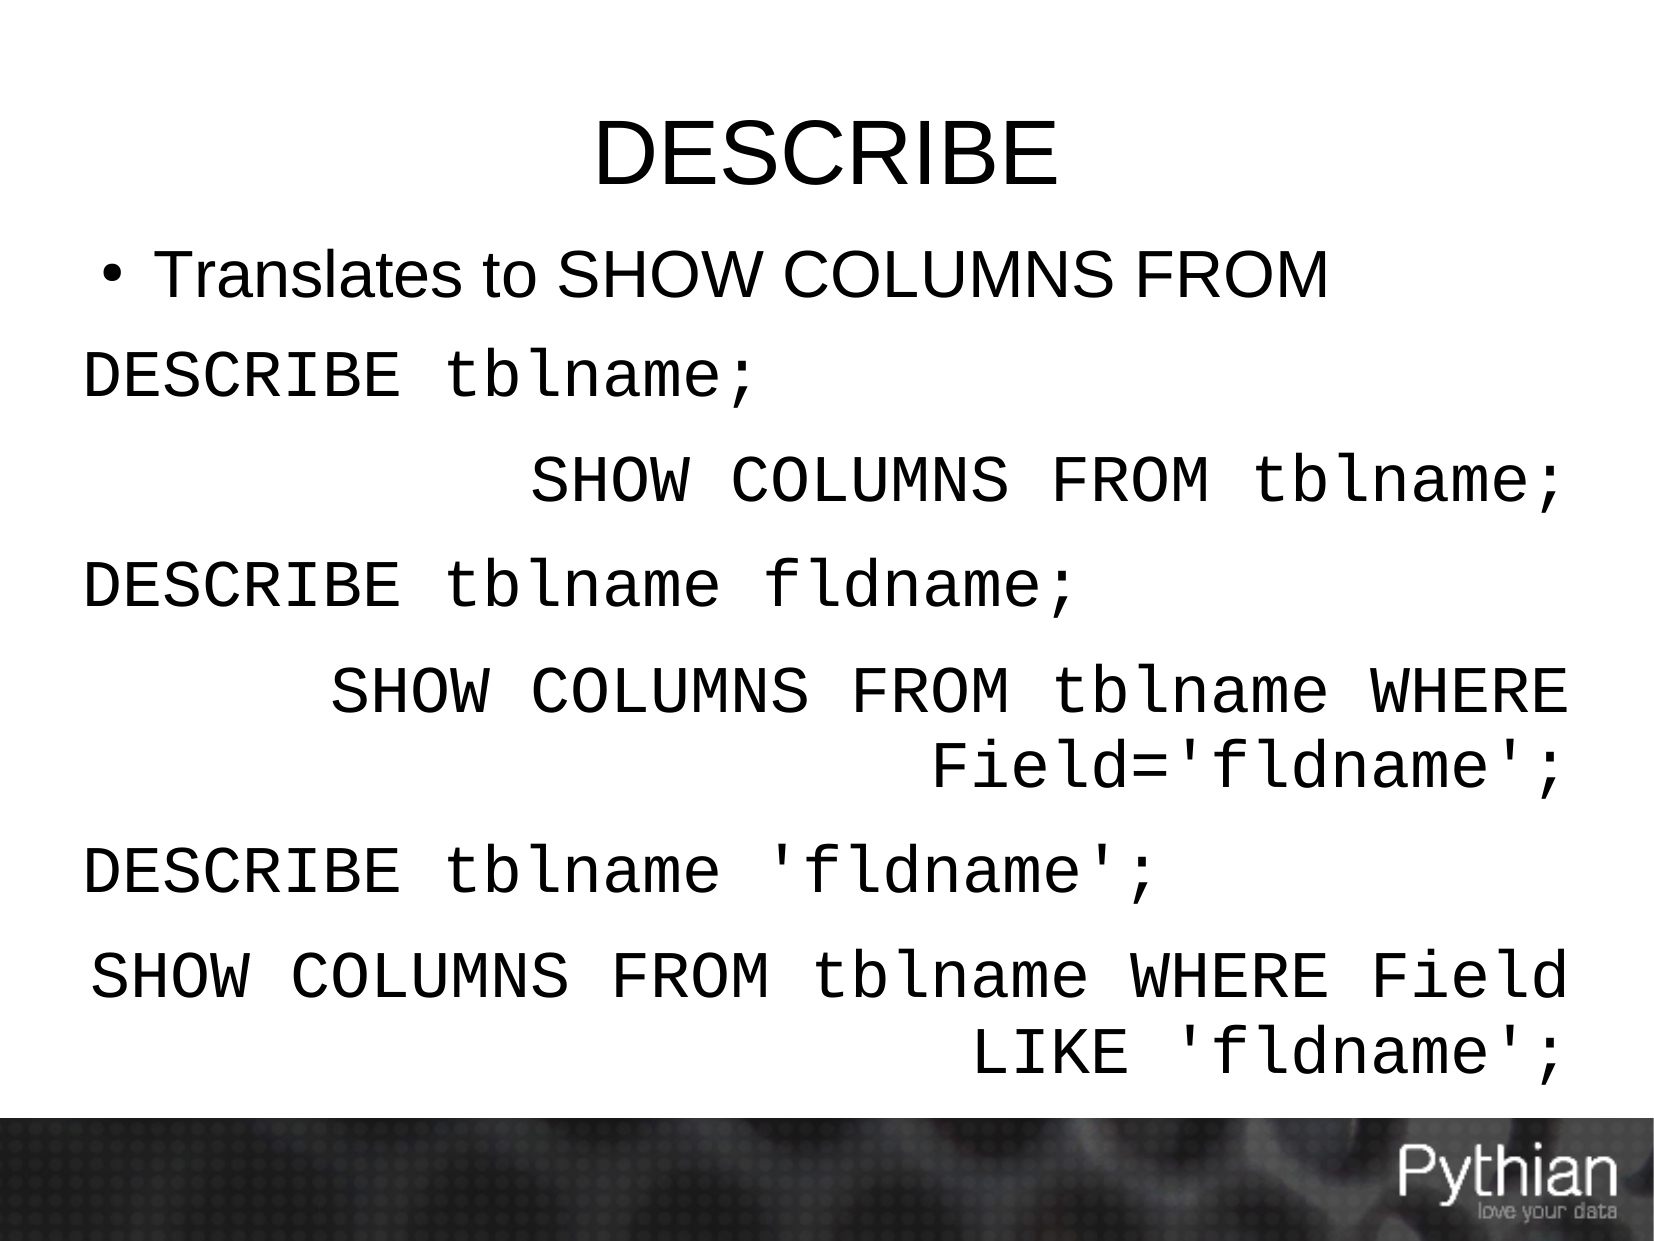

# DESCRIBE
Translates to SHOW COLUMNS FROM
DESCRIBE tblname;
SHOW COLUMNS FROM tblname;
DESCRIBE tblname fldname;
SHOW COLUMNS FROM tblname WHERE Field='fldname';
DESCRIBE tblname 'fldname';
SHOW COLUMNS FROM tblname WHERE Field LIKE 'fldname';